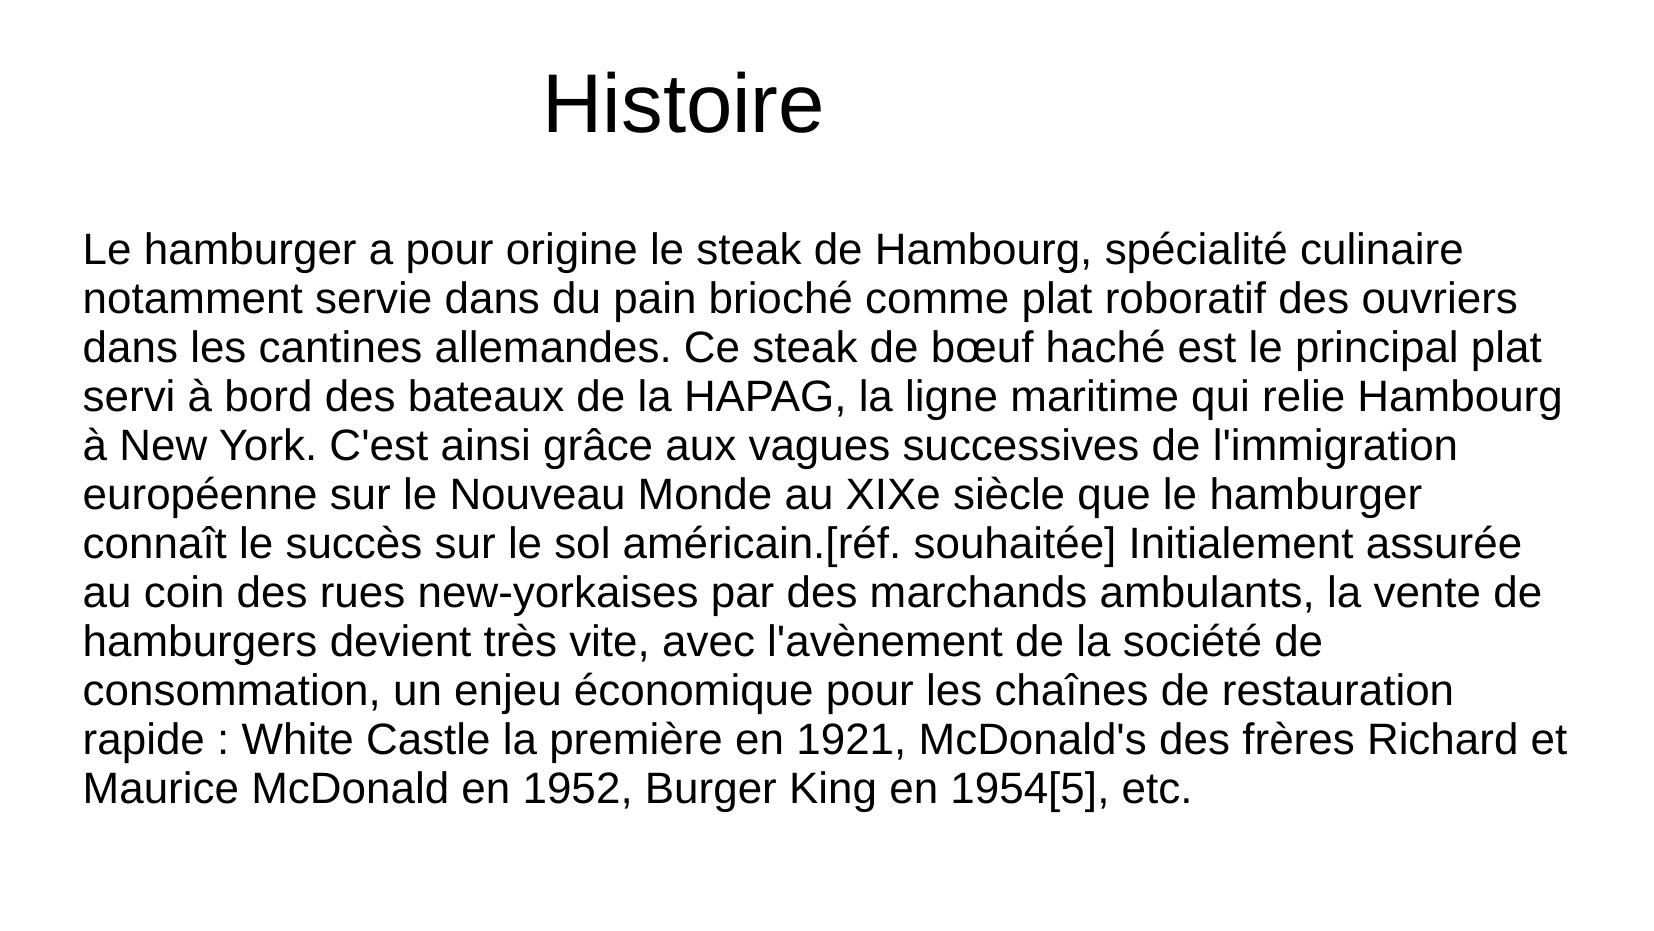

# Histoire
Le hamburger a pour origine le steak de Hambourg, spécialité culinaire notamment servie dans du pain brioché comme plat roboratif des ouvriers dans les cantines allemandes. Ce steak de bœuf haché est le principal plat servi à bord des bateaux de la HAPAG, la ligne maritime qui relie Hambourg à New York. C'est ainsi grâce aux vagues successives de l'immigration européenne sur le Nouveau Monde au XIXe siècle que le hamburger connaît le succès sur le sol américain.[réf. souhaitée] Initialement assurée au coin des rues new-yorkaises par des marchands ambulants, la vente de hamburgers devient très vite, avec l'avènement de la société de consommation, un enjeu économique pour les chaînes de restauration rapide : White Castle la première en 1921, McDonald's des frères Richard et Maurice McDonald en 1952, Burger King en 1954[5], etc.